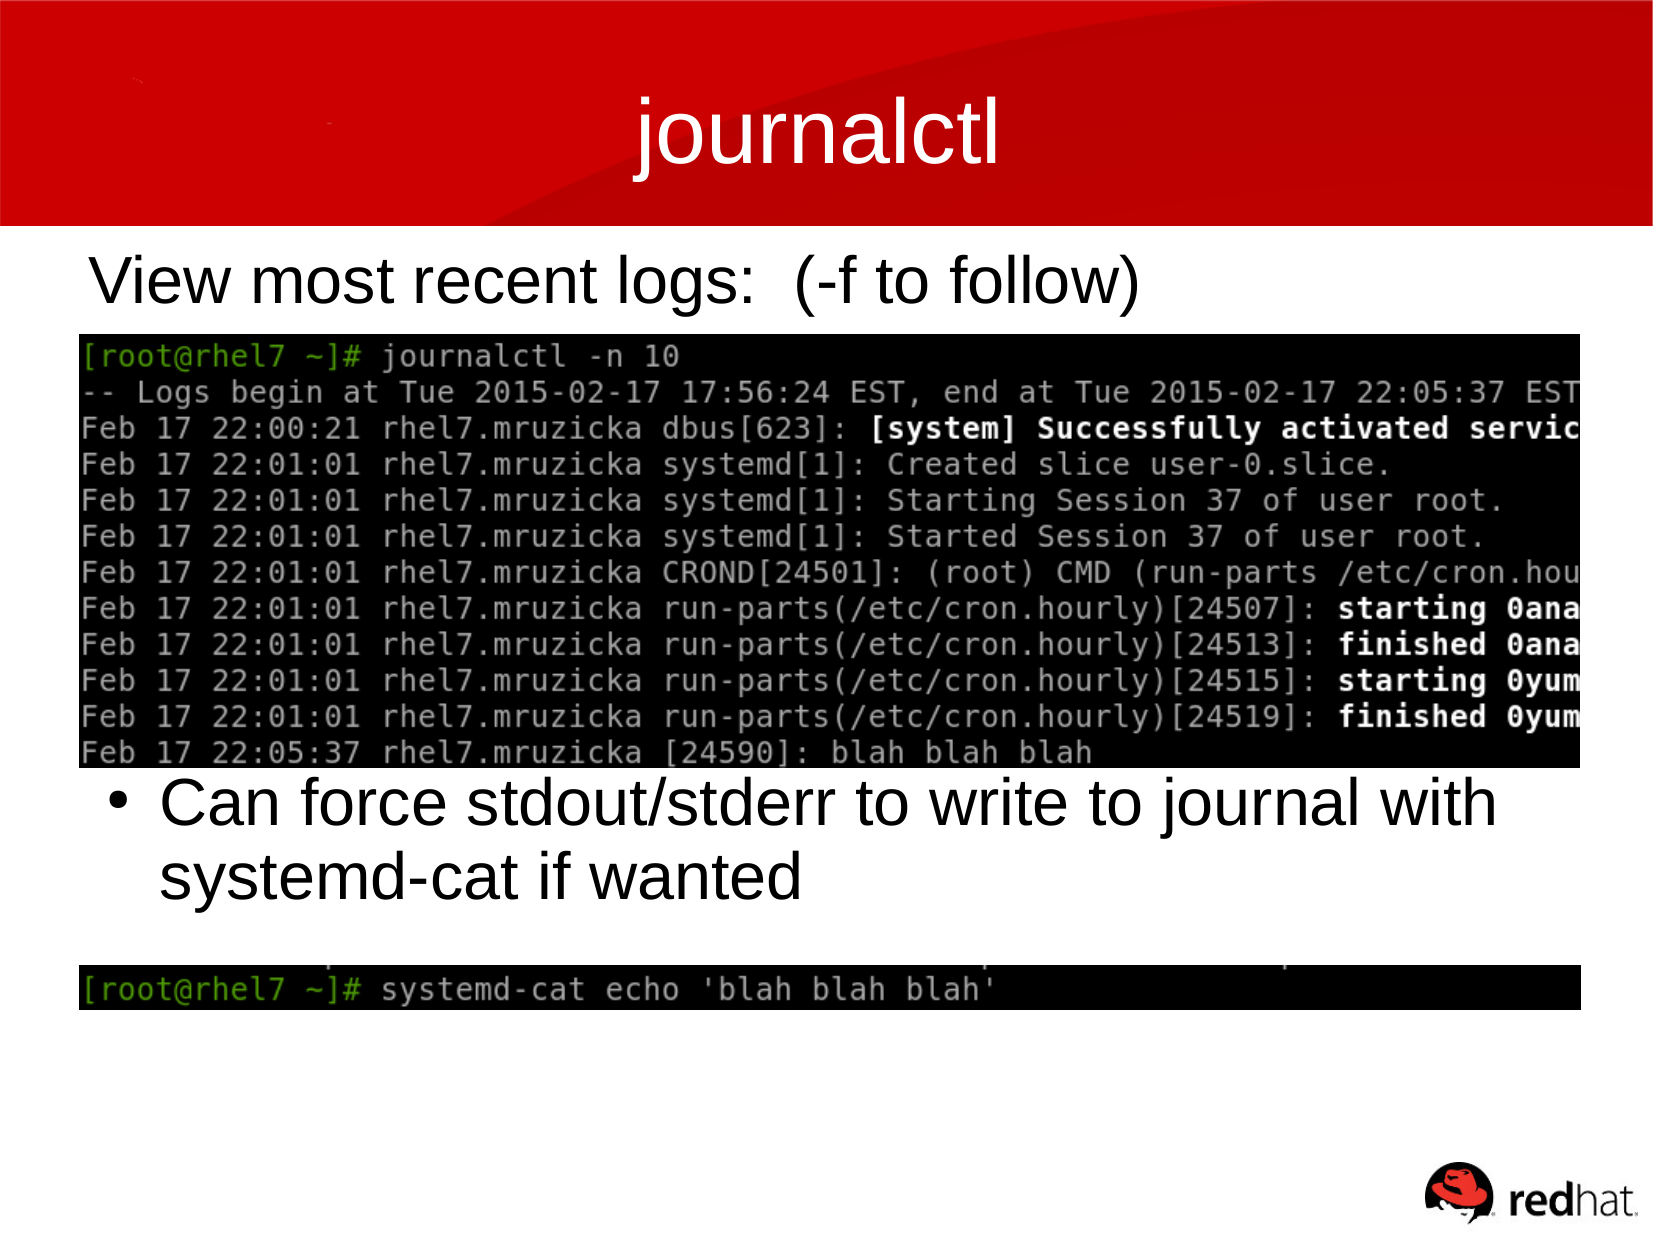

# journalctl
View most recent logs: (-f to follow)
Can force stdout/stderr to write to journal with systemd-cat if wanted